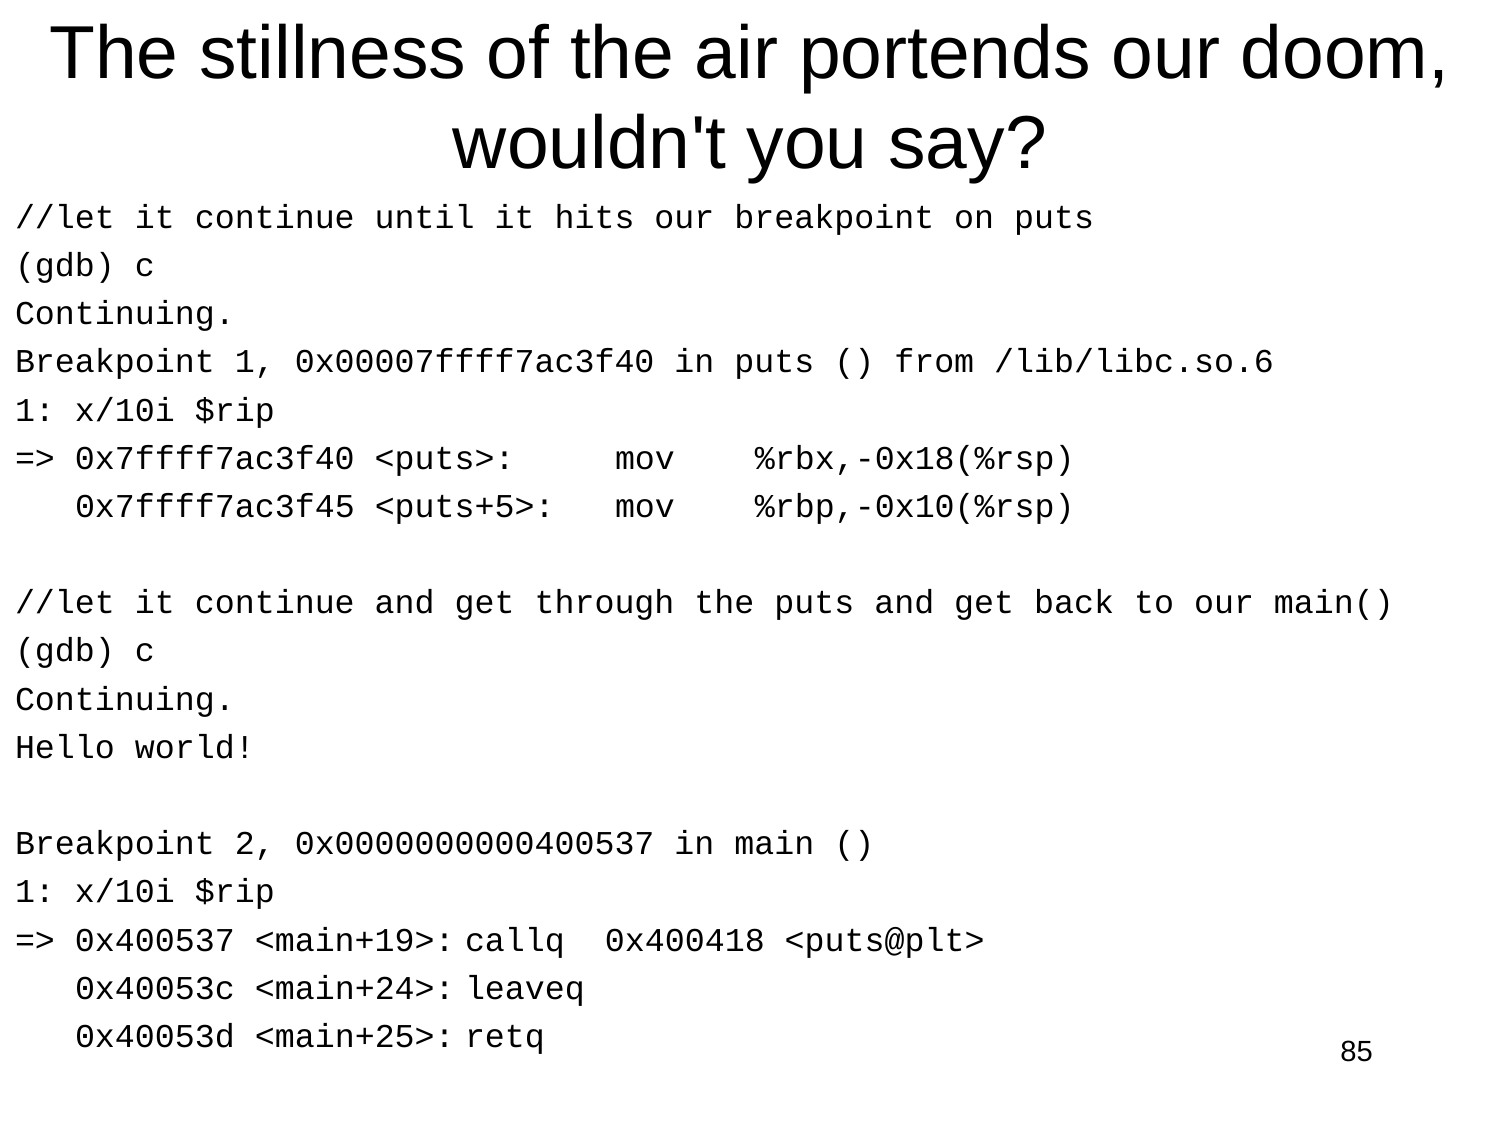

# The stillness of the air portends our doom, wouldn't you say?
//let it continue until it hits our breakpoint on puts
(gdb) c
Continuing.
Breakpoint 1, 0x00007ffff7ac3f40 in puts () from /lib/libc.so.6
1: x/10i $rip
=> 0x7ffff7ac3f40 <puts>:	mov %rbx,-0x18(%rsp)
 0x7ffff7ac3f45 <puts+5>:	mov %rbp,-0x10(%rsp)
//let it continue and get through the puts and get back to our main()
(gdb) c
Continuing.
Hello world!
Breakpoint 2, 0x0000000000400537 in main ()
1: x/10i $rip
=> 0x400537 <main+19>:	callq 0x400418 <puts@plt>
 0x40053c <main+24>:	leaveq
 0x40053d <main+25>:	retq